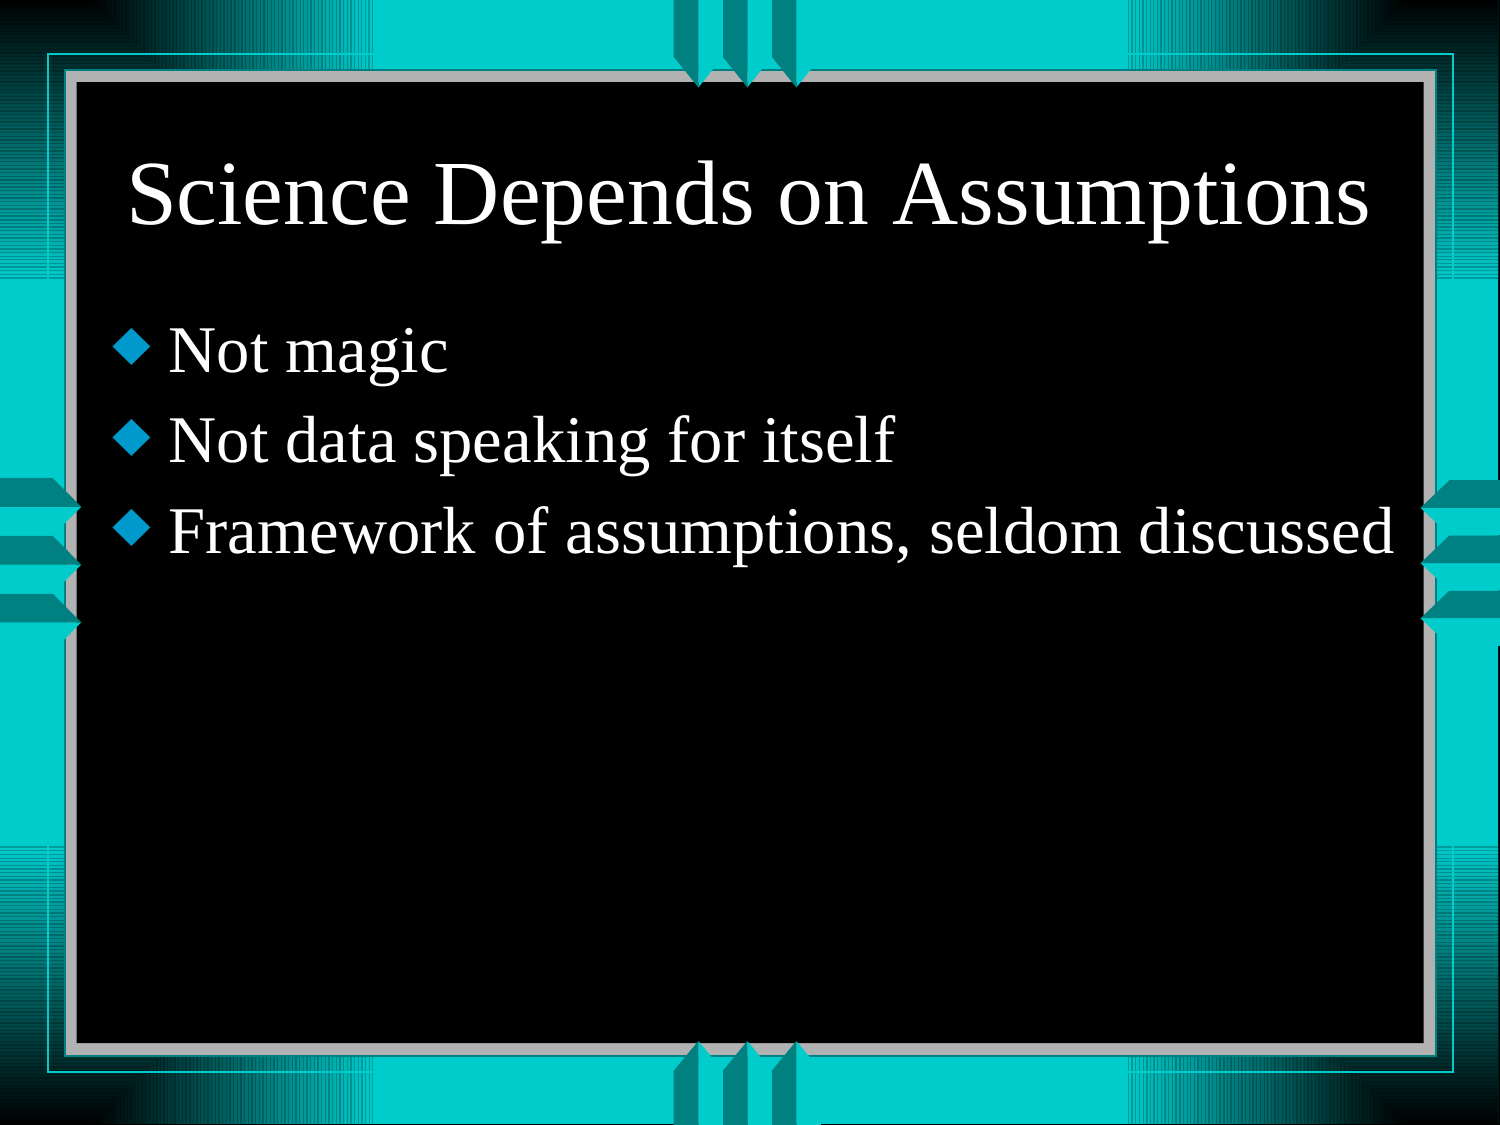

# Science Depends on Assumptions
Not magic
Not data speaking for itself
Framework of assumptions, seldom discussed